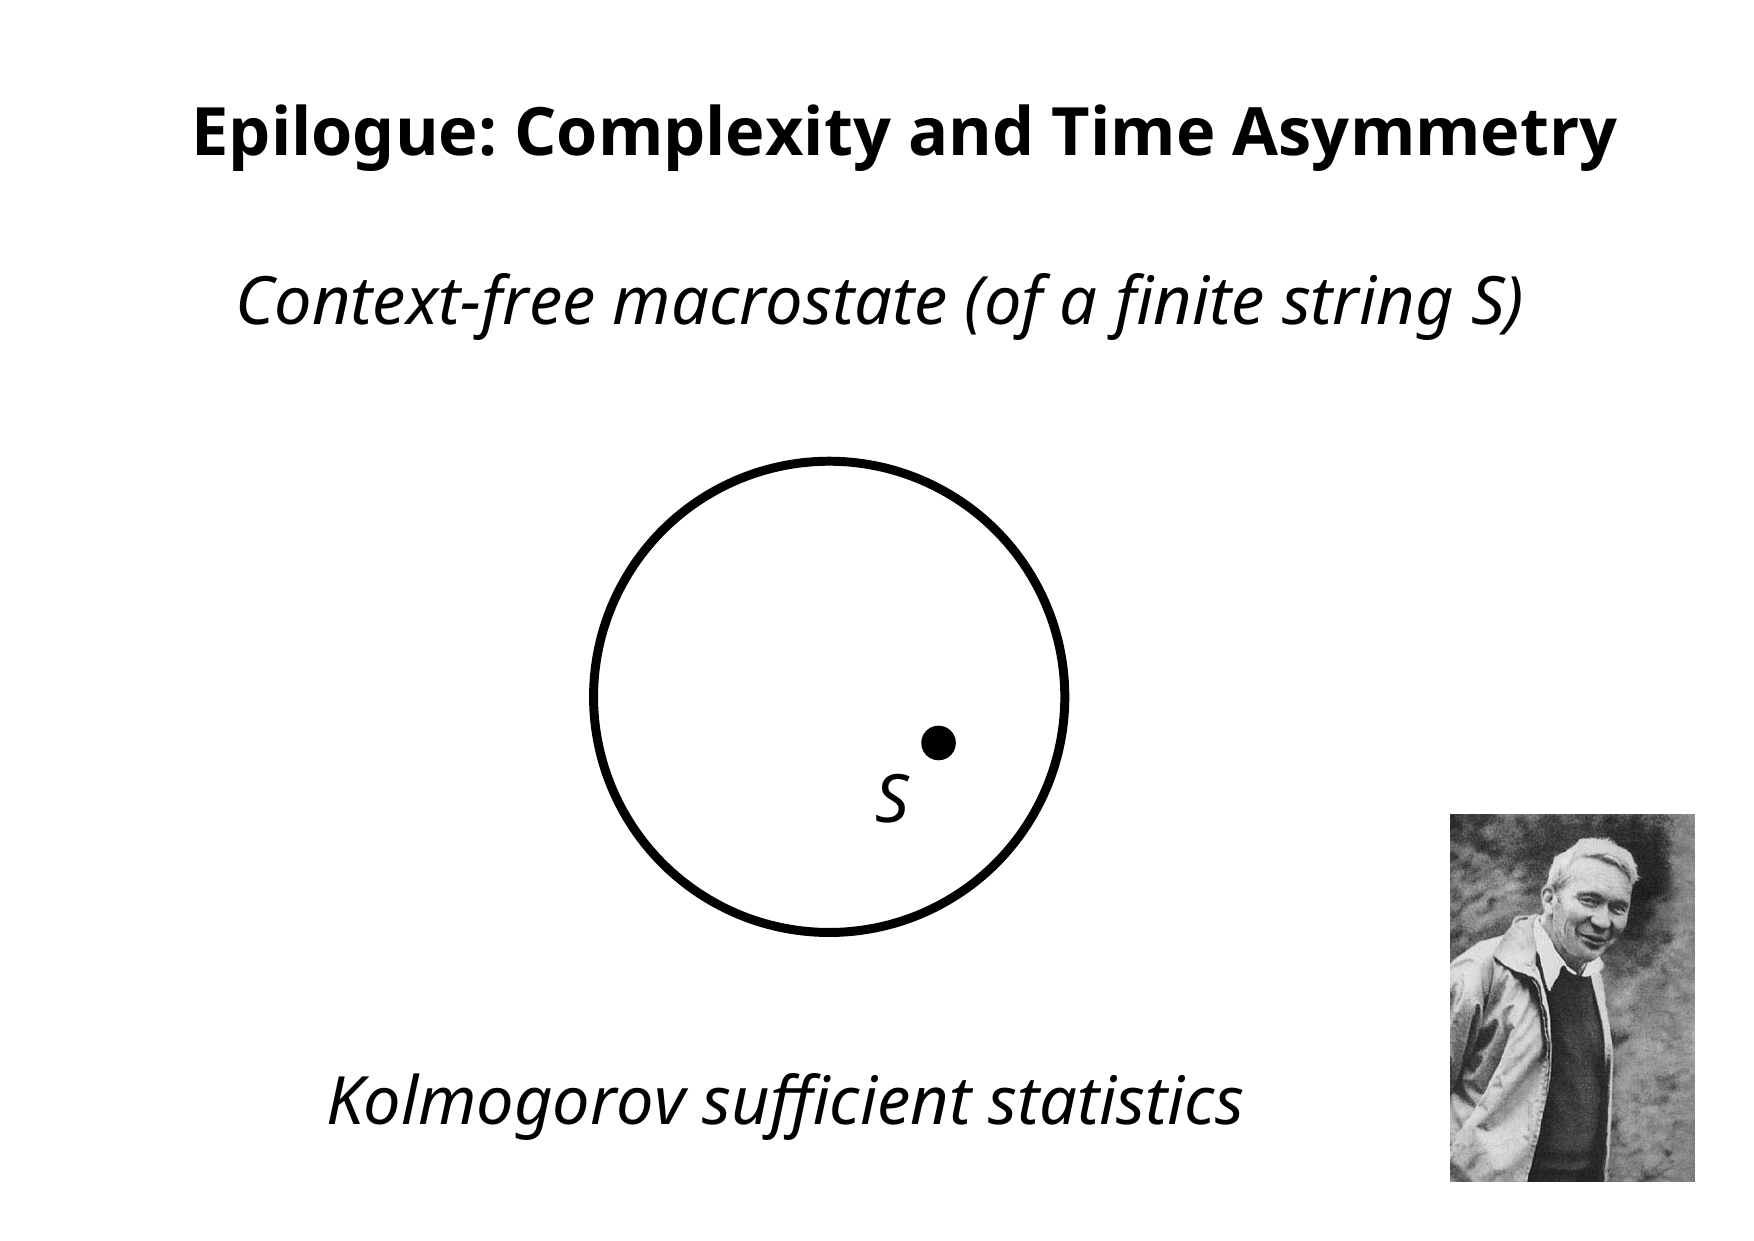

Epilogue: Complexity and Time Asymmetry
Context-free macrostate (of a finite string S)
S
Kolmogorov sufficient statistics